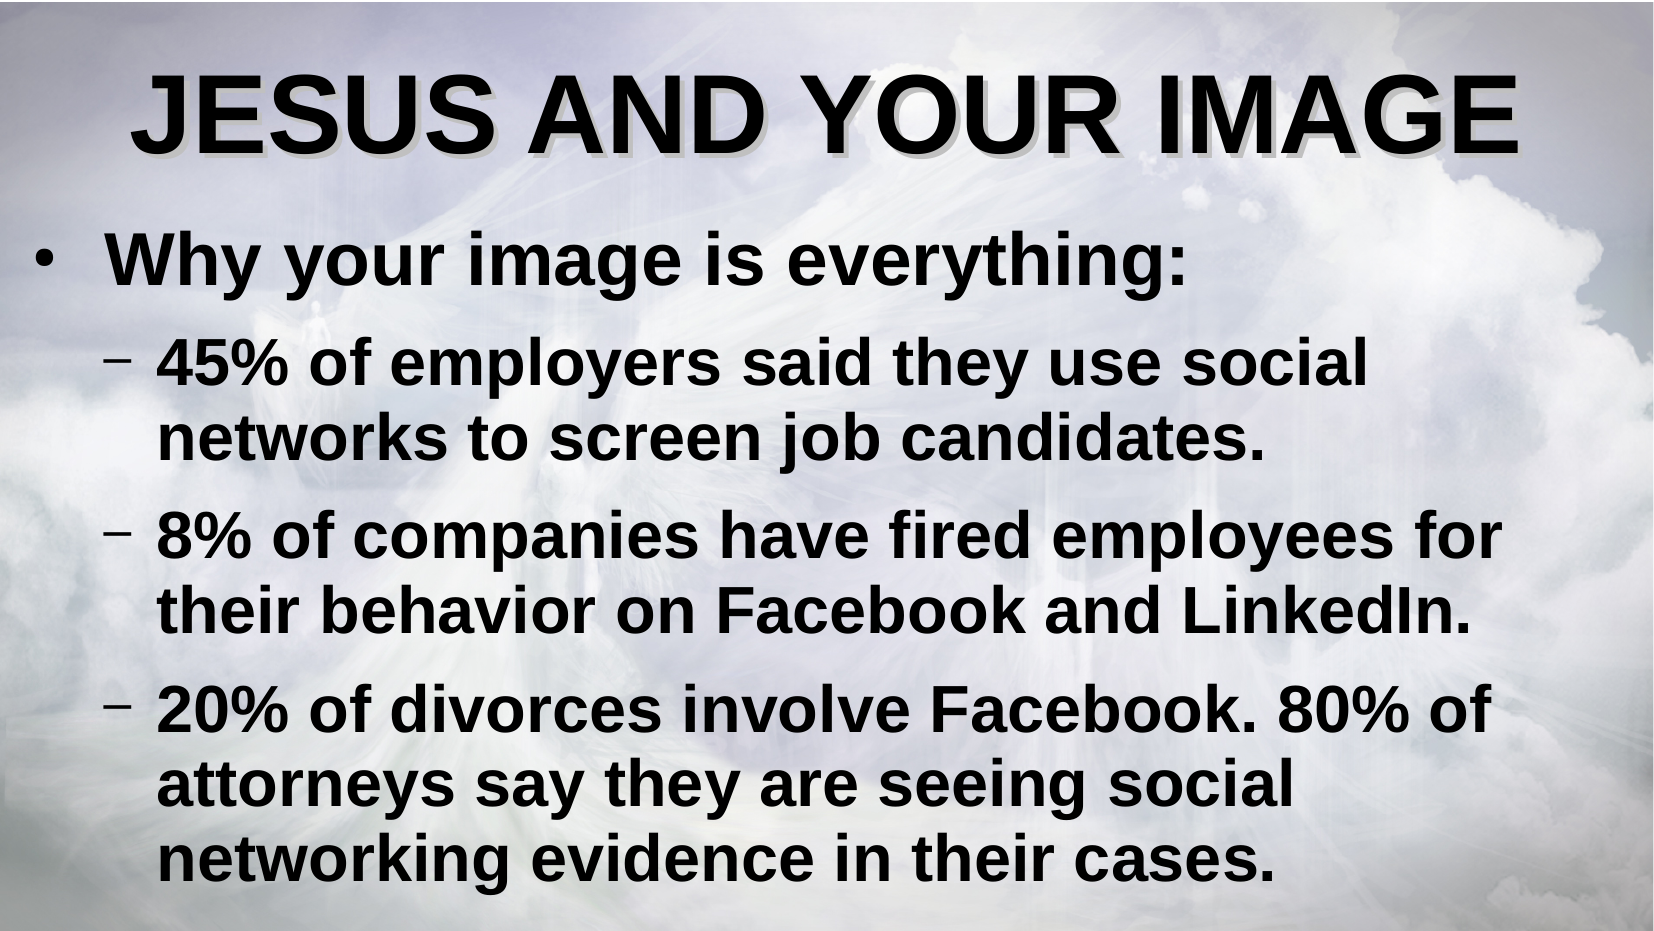

# JESUS AND YOUR IMAGE
 Why your image is everything:
45% of employers said they use social networks to screen job candidates.
8% of companies have fired employees for their behavior on Facebook and LinkedIn.
20% of divorces involve Facebook. 80% of attorneys say they are seeing social networking evidence in their cases.